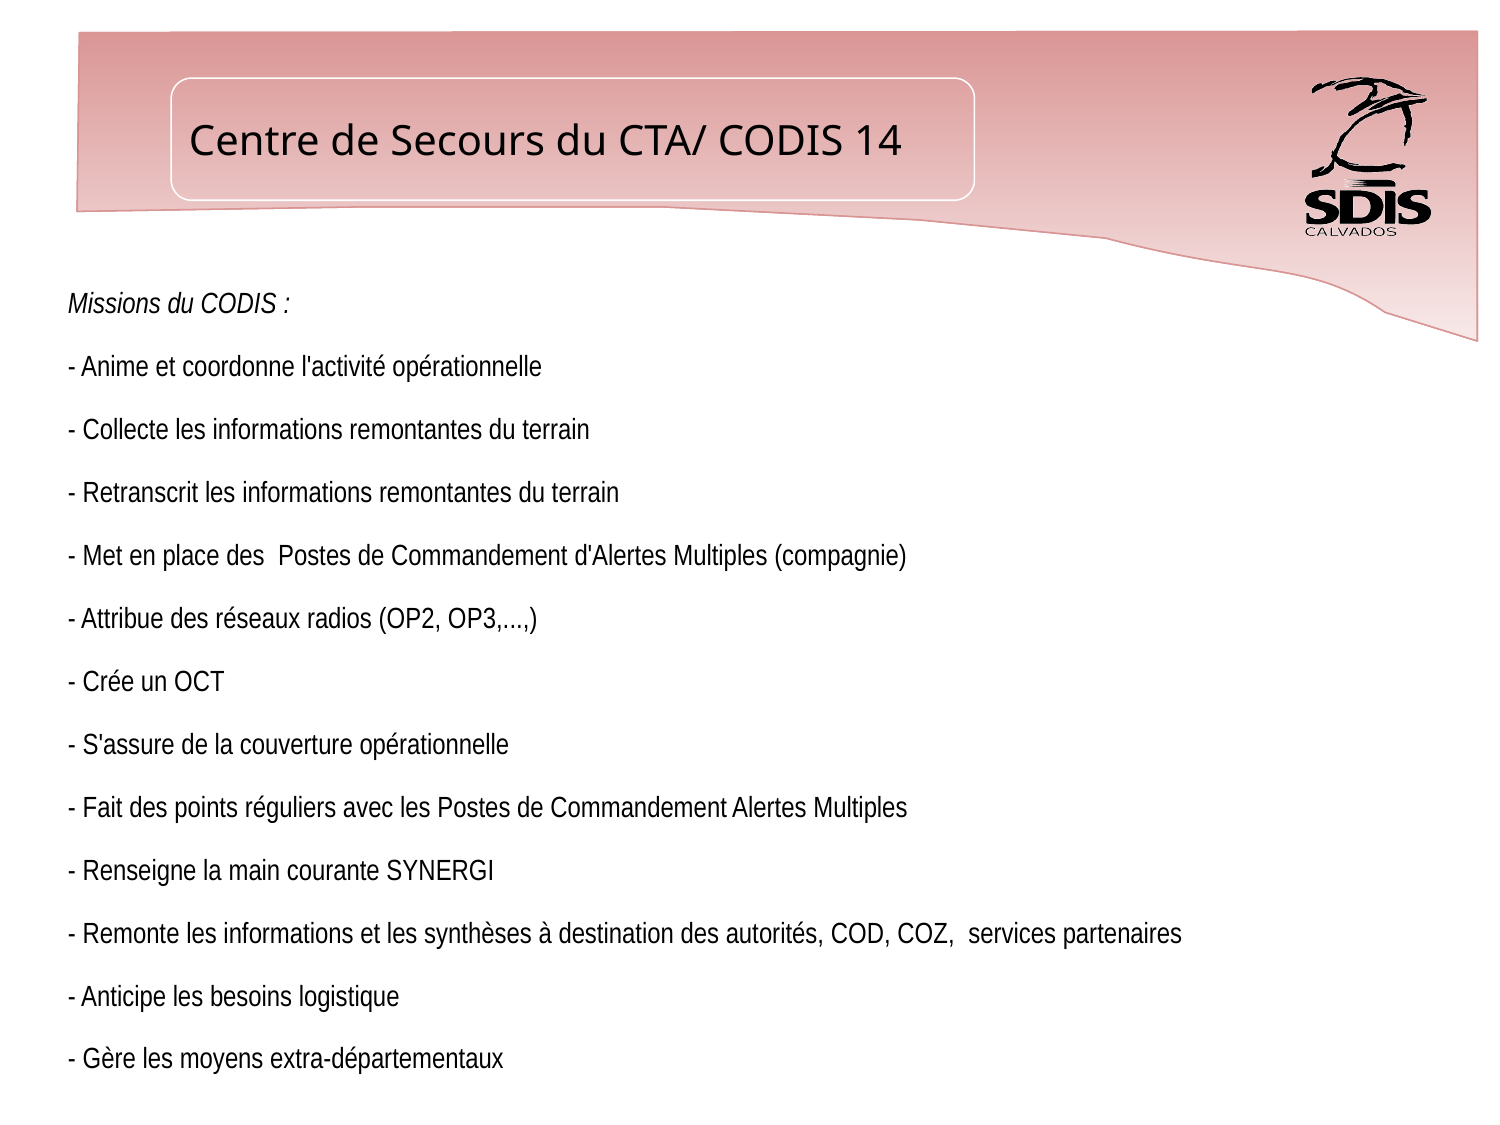

Centre de Secours du CTA/ CODIS 14
Missions du CODIS :
- Anime et coordonne l'activité opérationnelle
- Collecte les informations remontantes du terrain
- Retranscrit les informations remontantes du terrain
- Met en place des Postes de Commandement d'Alertes Multiples (compagnie)
- Attribue des réseaux radios (OP2, OP3,...,)
- Crée un OCT
- S'assure de la couverture opérationnelle
- Fait des points réguliers avec les Postes de Commandement Alertes Multiples
- Renseigne la main courante SYNERGI
- Remonte les informations et les synthèses à destination des autorités, COD, COZ, services partenaires
- Anticipe les besoins logistique
- Gère les moyens extra-départementaux